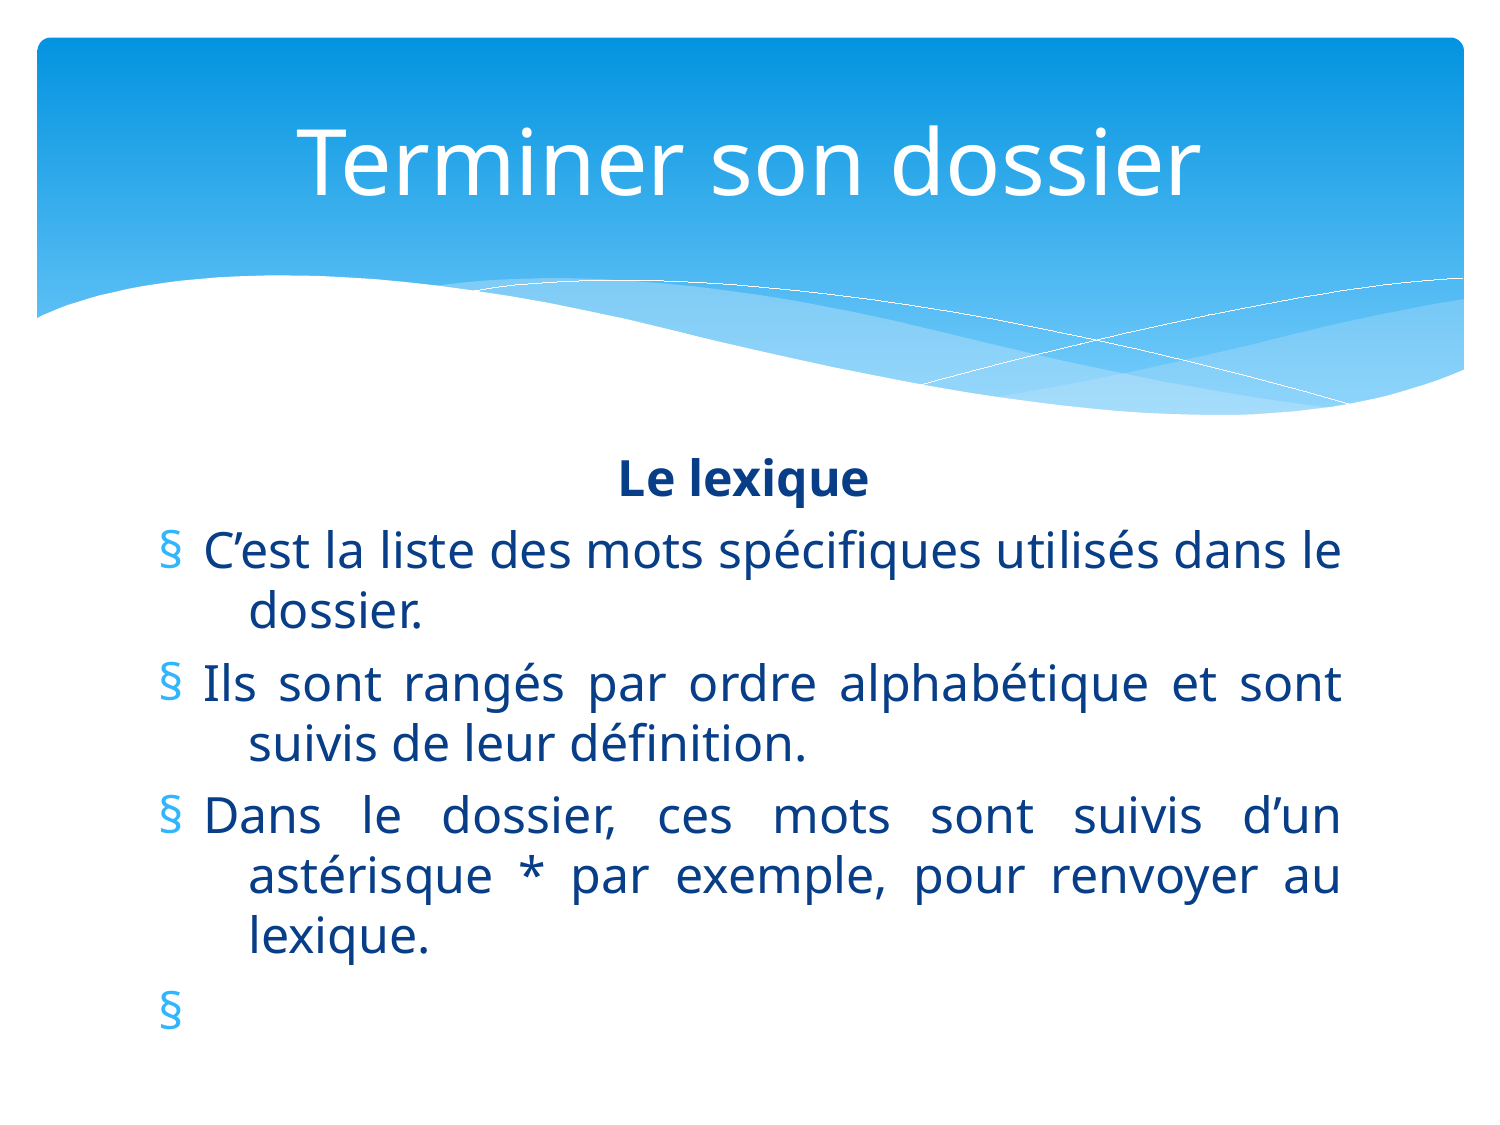

Terminer son dossier
# Le lexique
C’est la liste des mots spécifiques utilisés dans le dossier.
Ils sont rangés par ordre alphabétique et sont suivis de leur définition.
Dans le dossier, ces mots sont suivis d’un astérisque * par exemple, pour renvoyer au lexique.